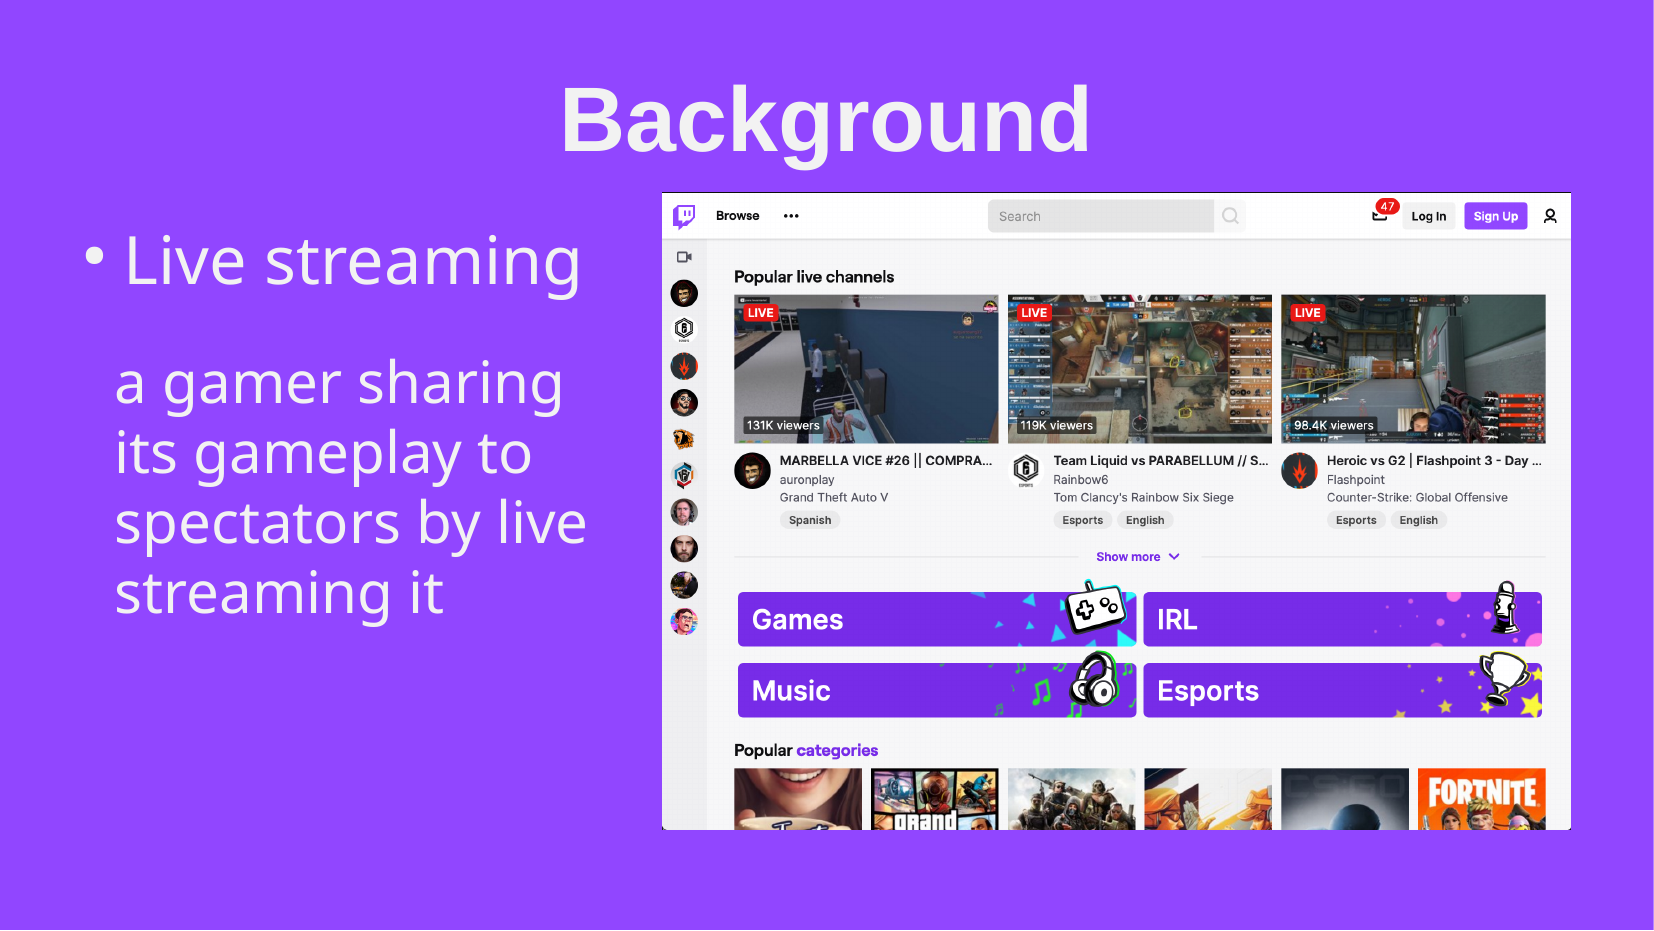

# Background
 Live streaming
a gamer sharing its gameplay to spectators by live streaming it